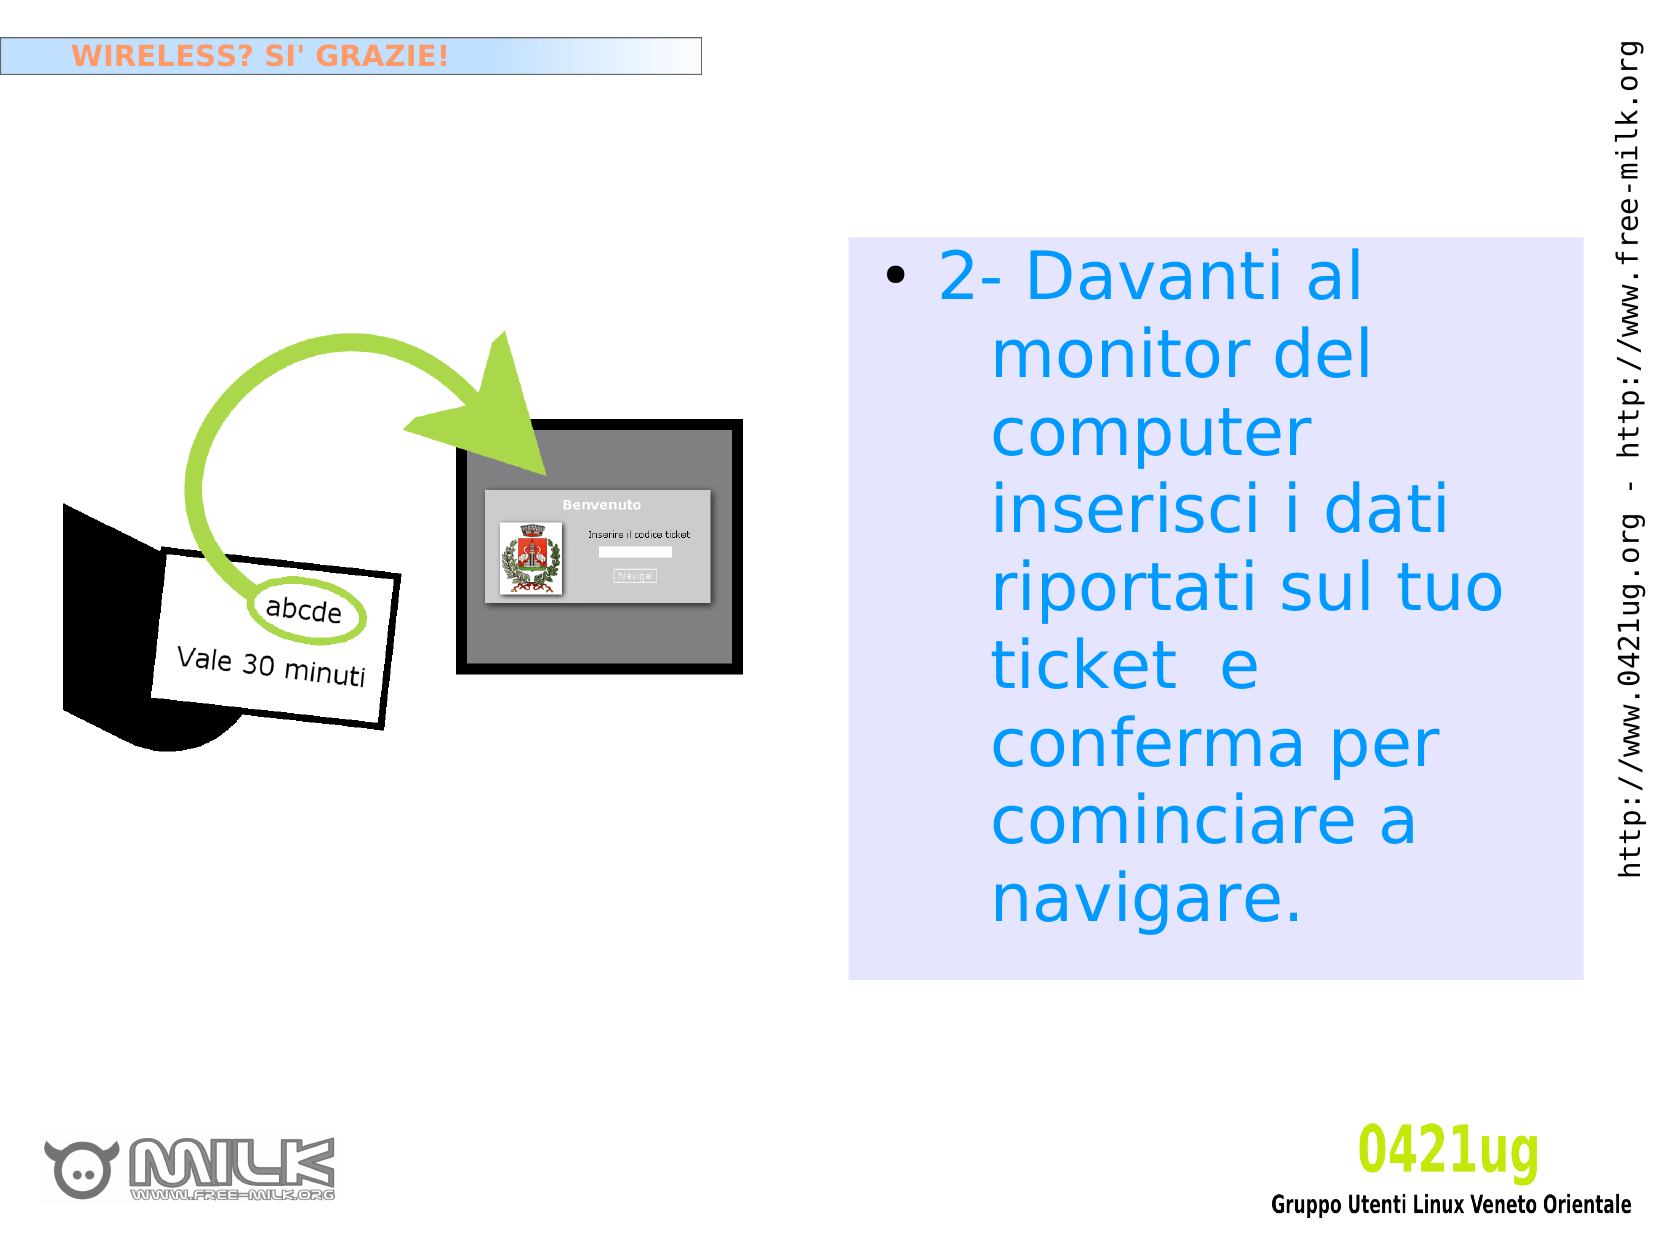

# 2- Davanti al monitor del computer inserisci i dati riportati sul tuo ticket e conferma per cominciare a navigare.